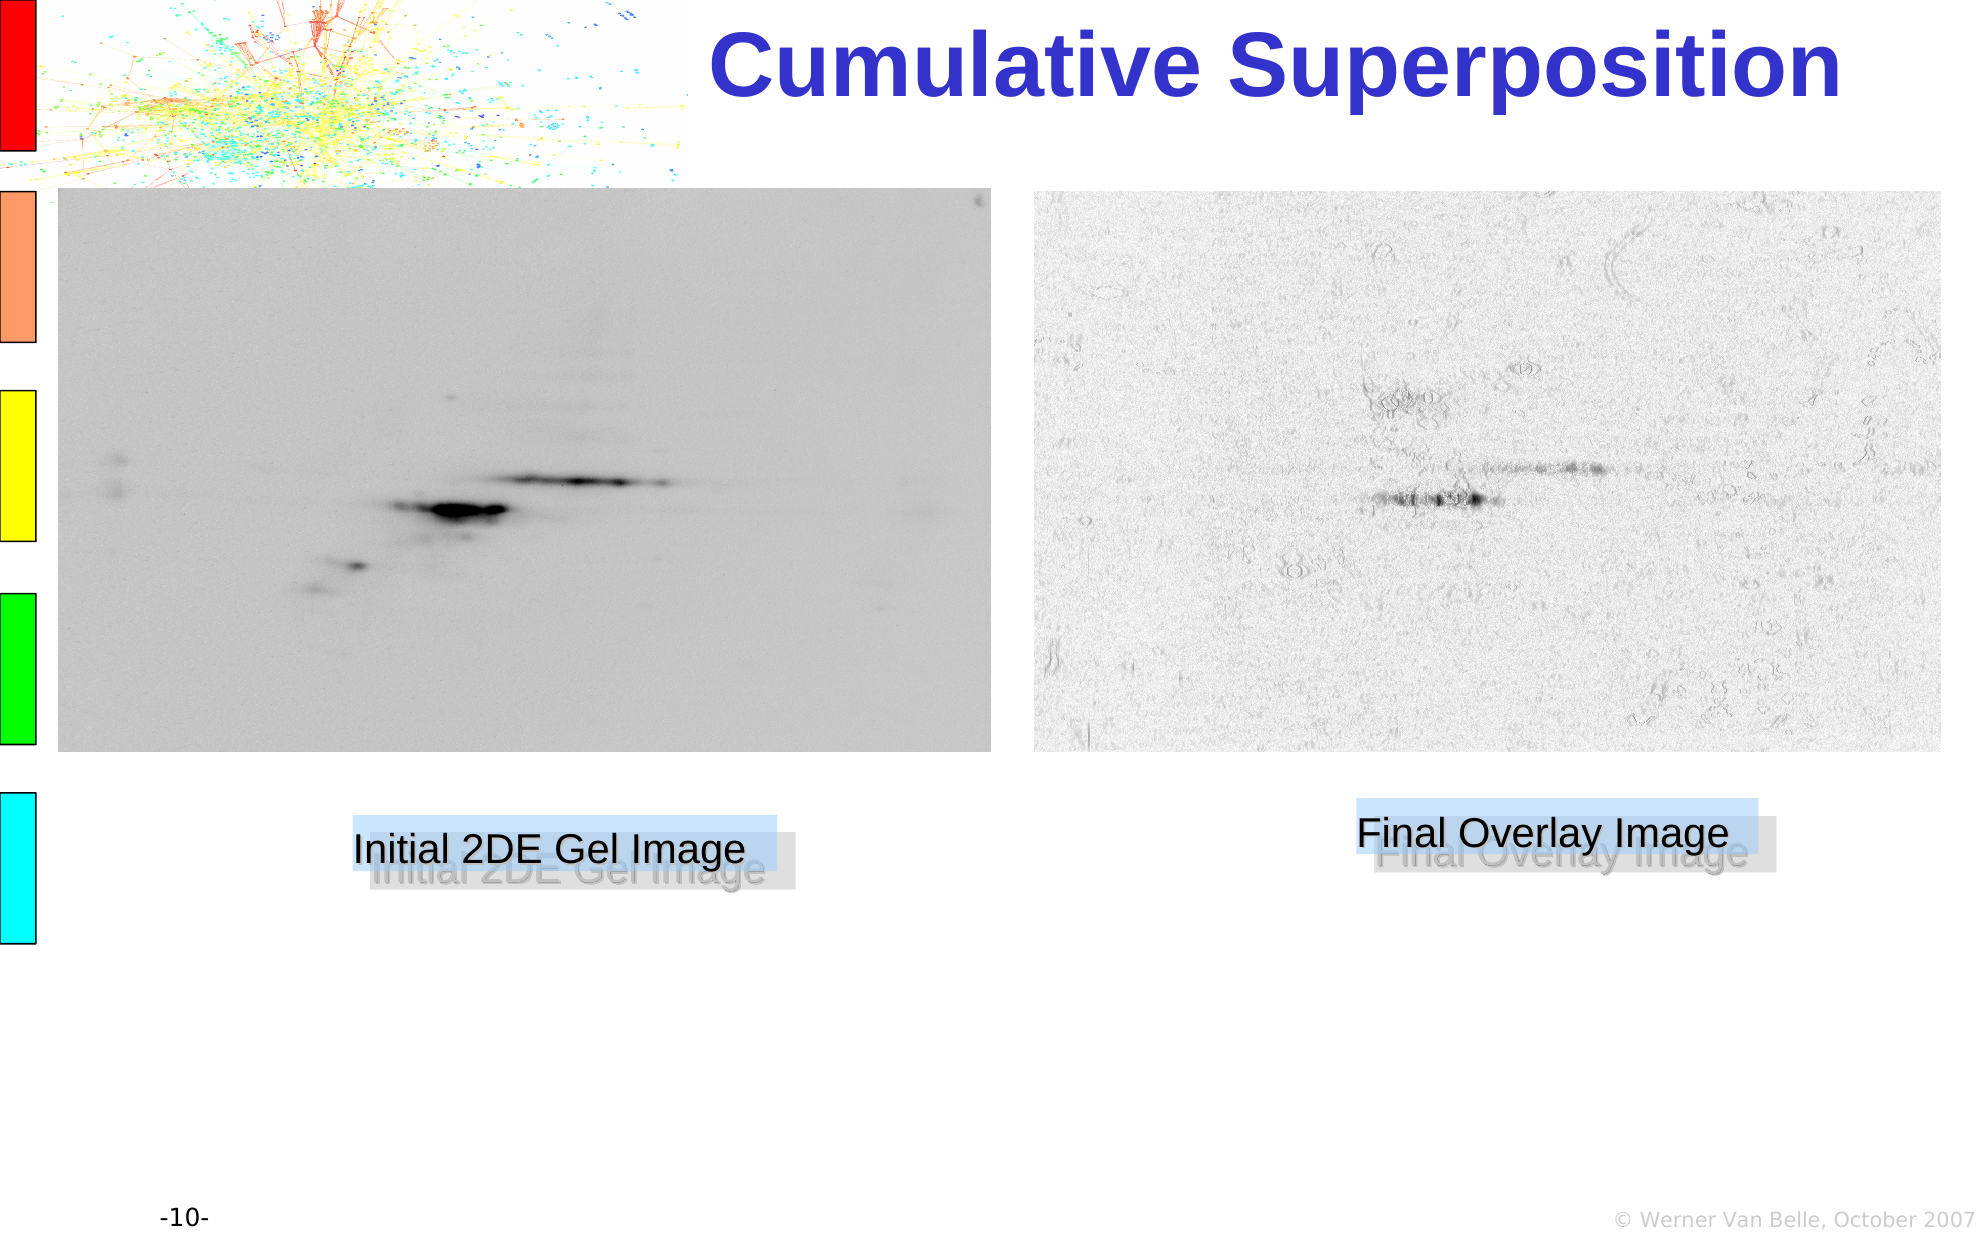

# Cumulative Superposition
Final Overlay Image
Initial 2DE Gel Image